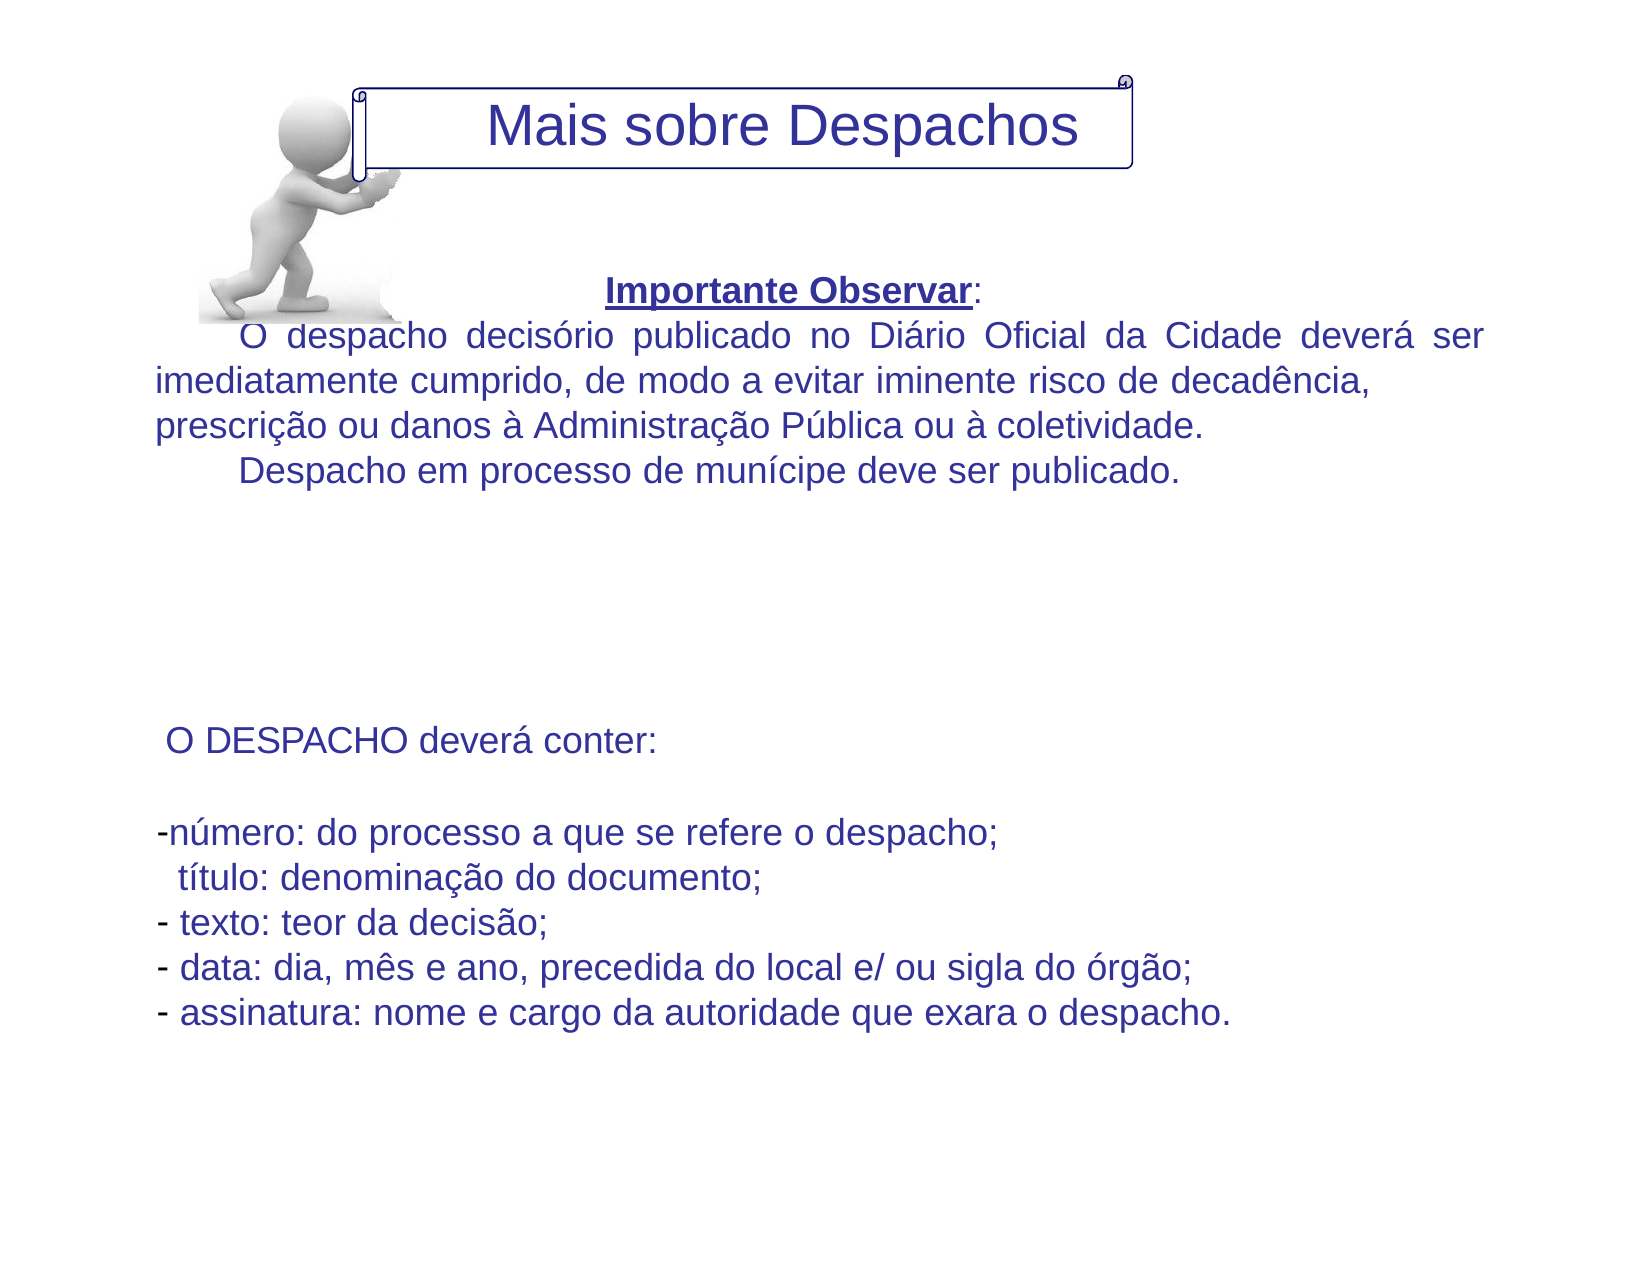

# Mais sobre Despachos
Importante Observar:
O despacho decisório publicado no Diário Oficial da Cidade deverá ser imediatamente cumprido, de modo a evitar iminente risco de decadência, prescrição ou danos à Administração Pública ou à coletividade.
Despacho em processo de munícipe deve ser publicado.
O DESPACHO deverá conter:
número: do processo a que se refere o despacho; título: denominação do documento;
texto: teor da decisão;
data: dia, mês e ano, precedida do local e/ ou sigla do órgão;
assinatura: nome e cargo da autoridade que exara o despacho.